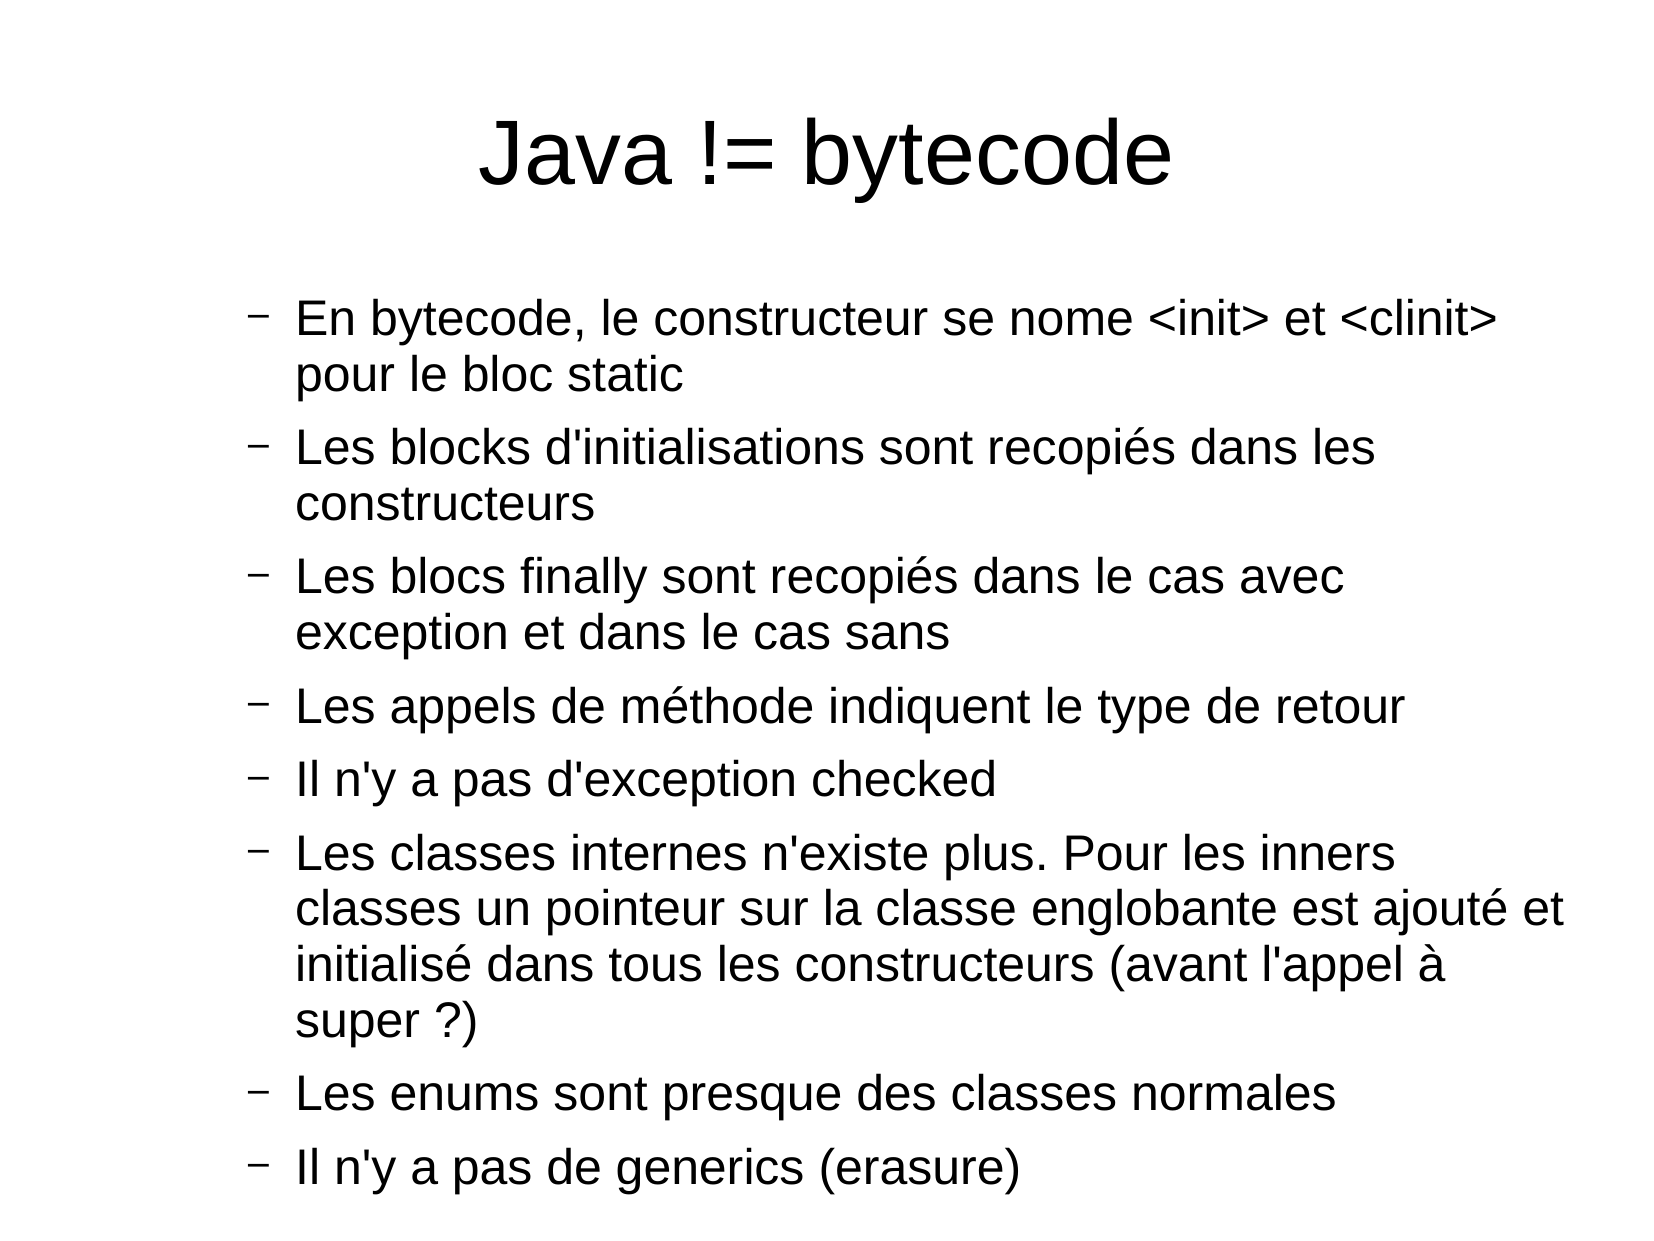

# Java != bytecode
En bytecode, le constructeur se nome <init> et <clinit> pour le bloc static
Les blocks d'initialisations sont recopiés dans les constructeurs
Les blocs finally sont recopiés dans le cas avec exception et dans le cas sans
Les appels de méthode indiquent le type de retour
Il n'y a pas d'exception checked
Les classes internes n'existe plus. Pour les inners classes un pointeur sur la classe englobante est ajouté et initialisé dans tous les constructeurs (avant l'appel à super ?)
Les enums sont presque des classes normales
Il n'y a pas de generics (erasure)